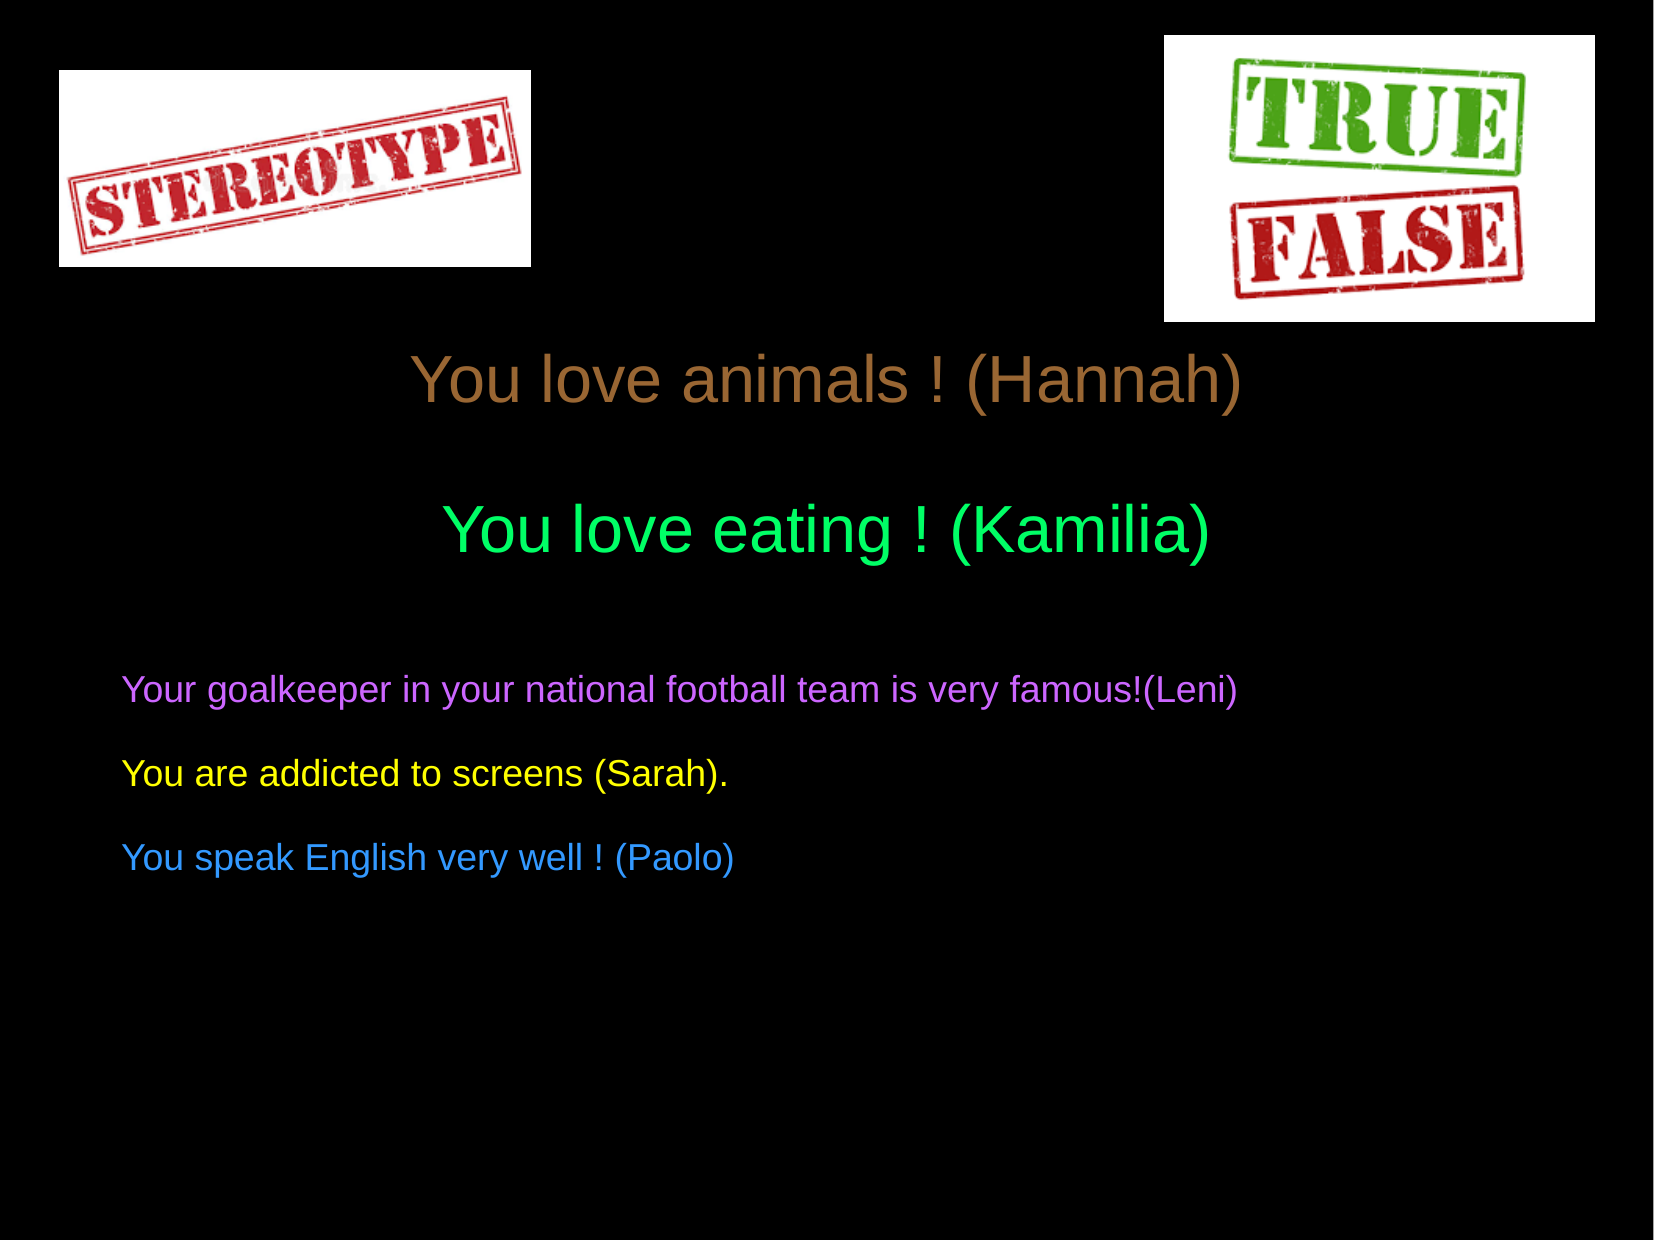

# You love animals ! (Hannah)
You love eating ! (Kamilia)
Your goalkeeper in your national football team is very famous!(Leni)
You are addicted to screens (Sarah).
You speak English very well ! (Paolo)